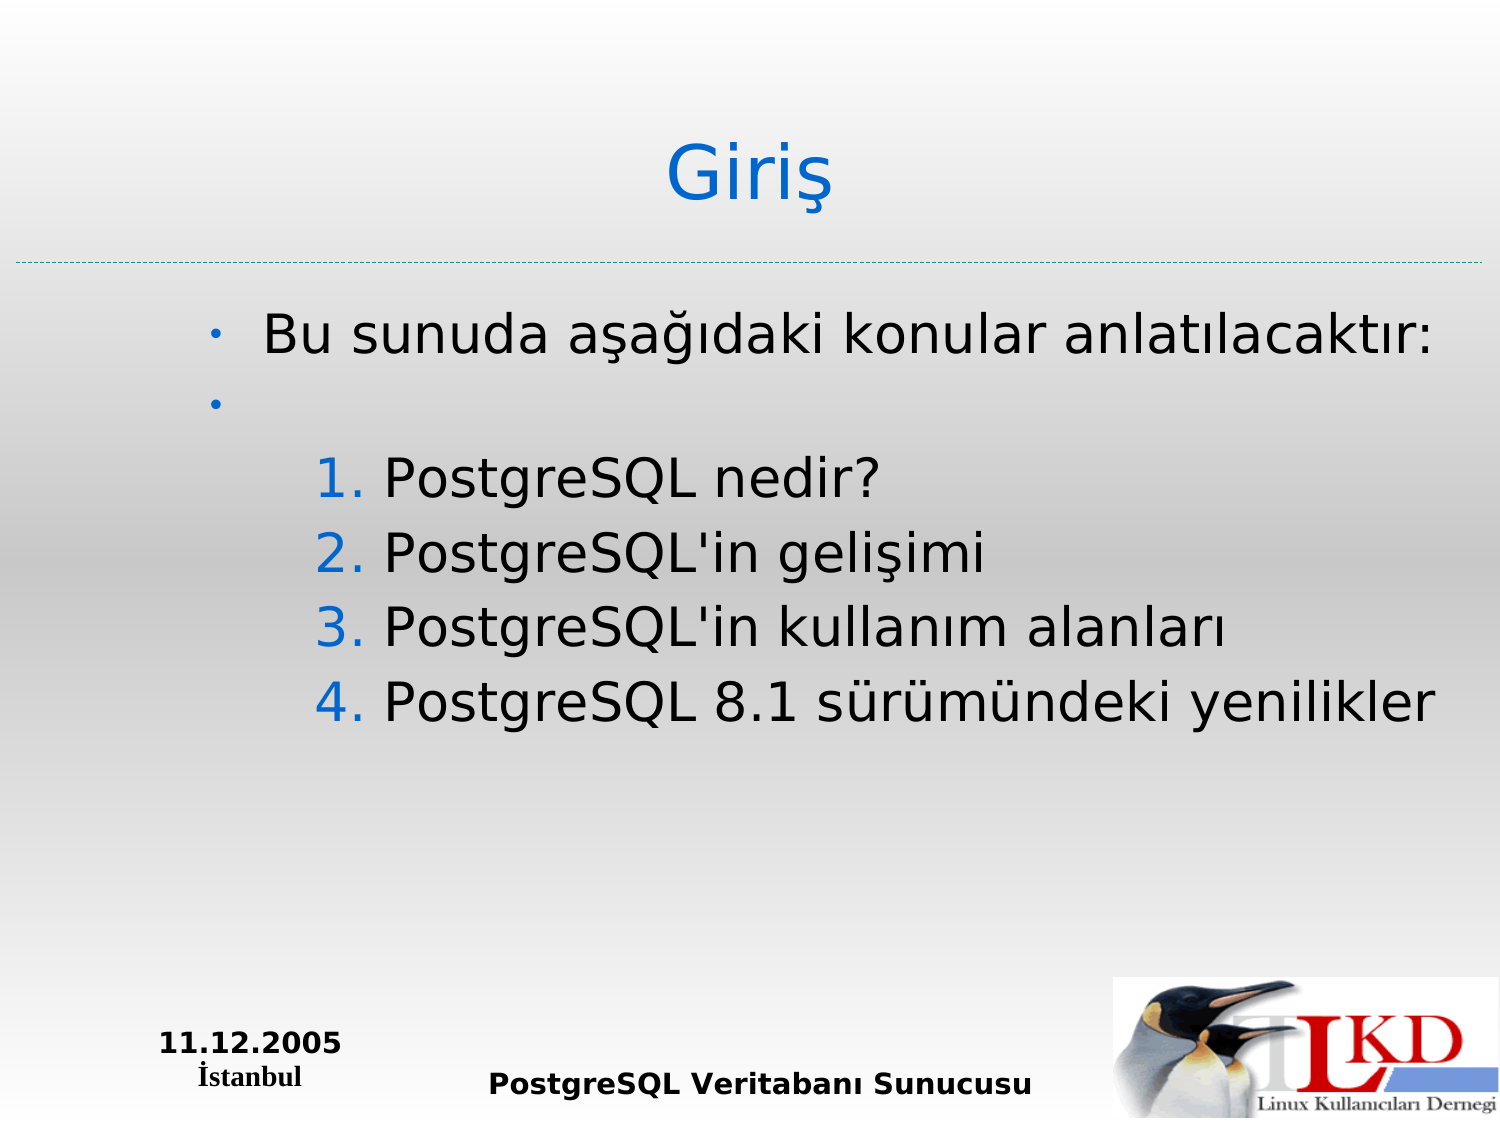

# Giriş
Bu sunuda aşağıdaki konular anlatılacaktır:
 PostgreSQL nedir?
 PostgreSQL'in gelişimi
 PostgreSQL'in kullanım alanları
 PostgreSQL 8.1 sürümündeki yenilikler